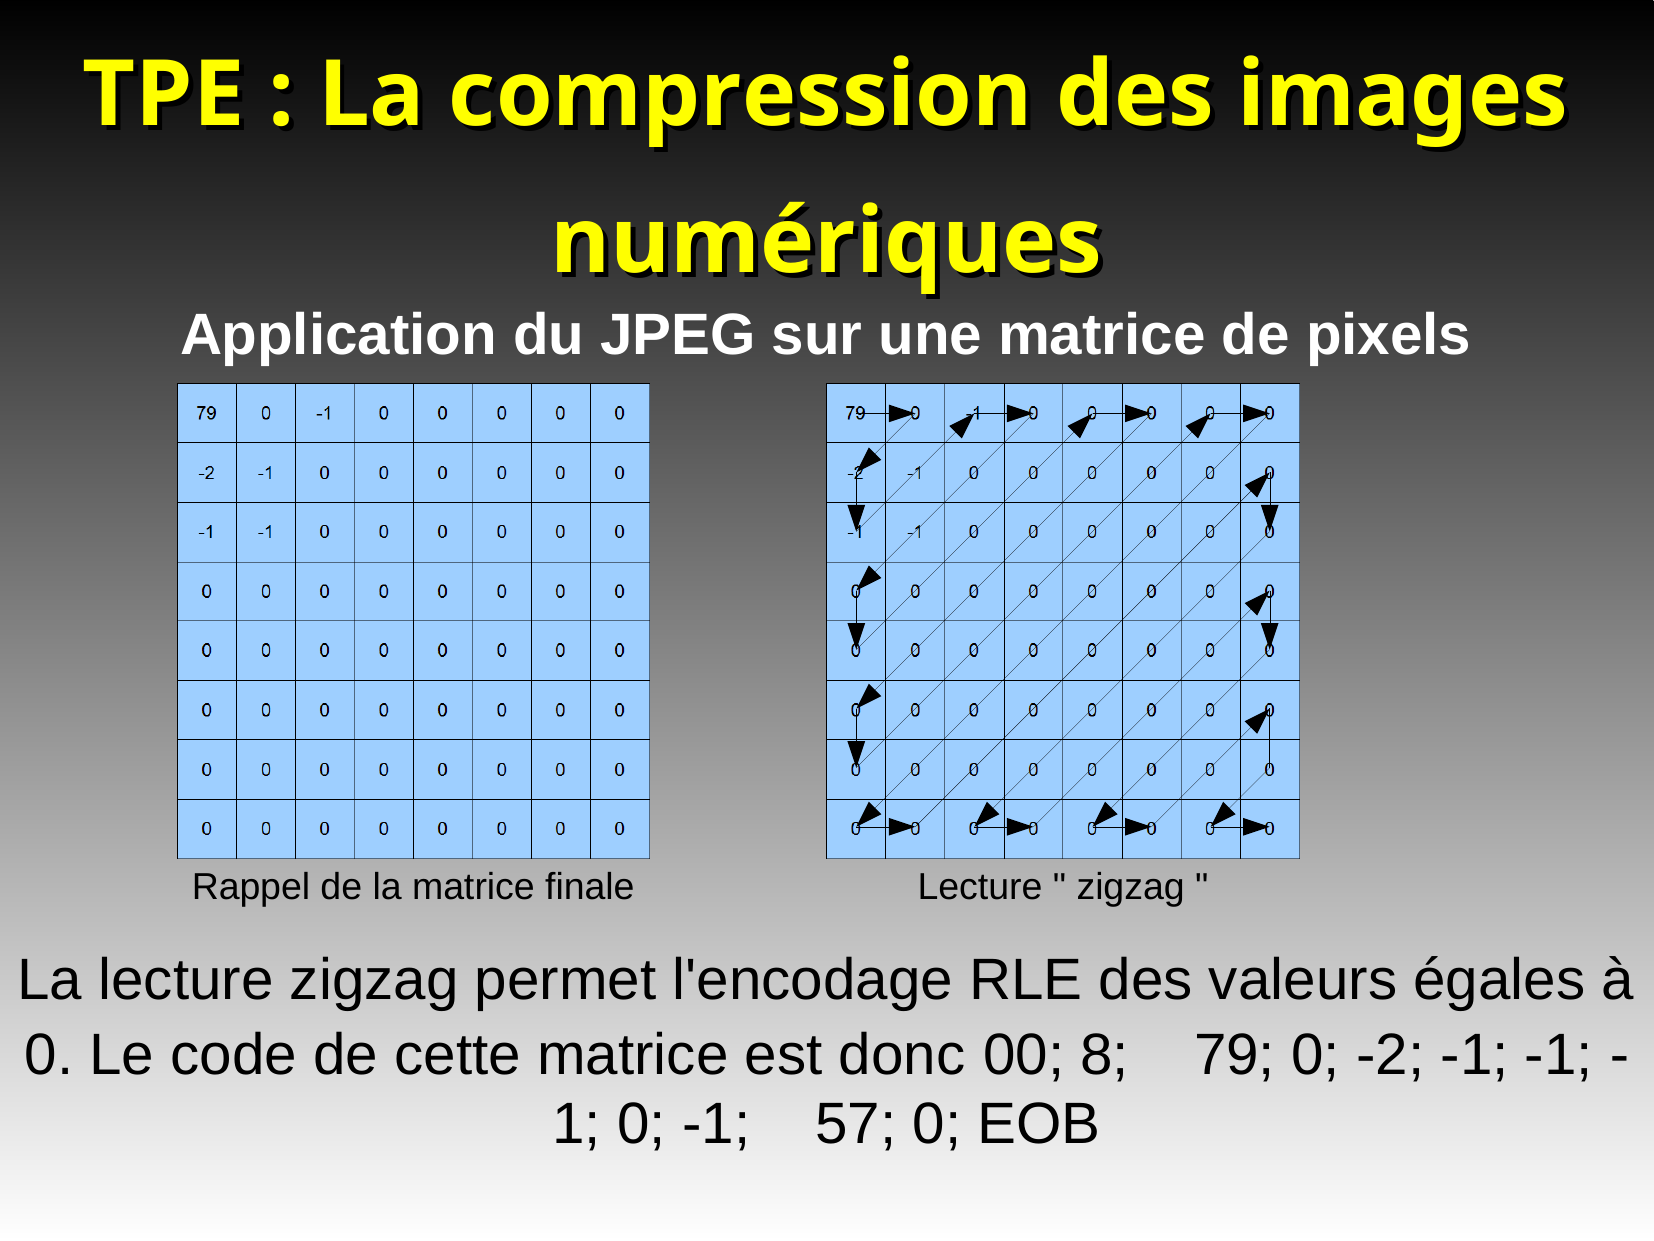

# TPE : La compression des images numériques
Application du JPEG sur une matrice de pixels
Rappel de la matrice finale
Lecture " zigzag "
La lecture zigzag permet l'encodage RLE des valeurs égales à 0. Le code de cette matrice est donc 00; 8; 79; 0; -2; -1; -1; -1; 0; -1; 57; 0; EOB